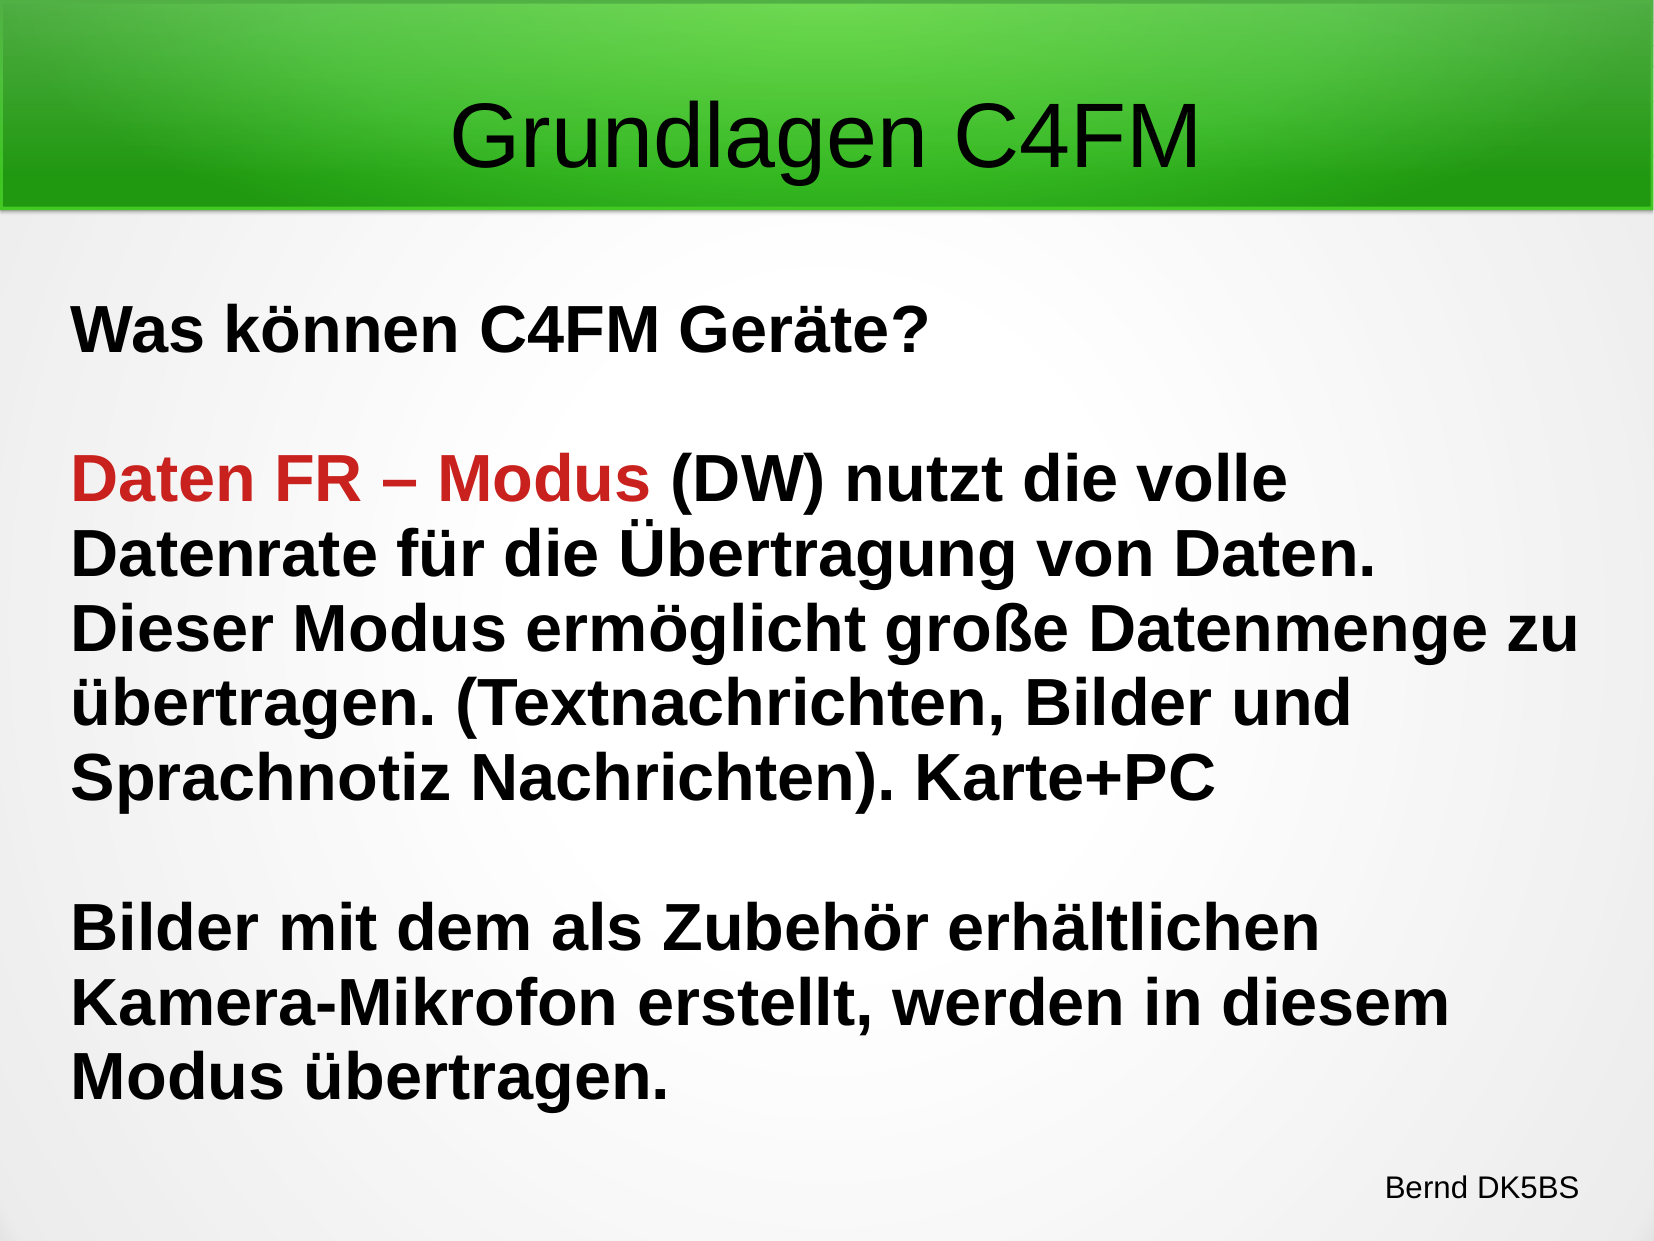

# Grundlagen C4FM
Was können C4FM Geräte?
Daten FR – Modus (DW) nutzt die volle Datenrate für die Übertragung von Daten.
Dieser Modus ermöglicht große Datenmenge zu übertragen. (Textnachrichten, Bilder und Sprachnotiz Nachrichten). Karte+PC
Bilder mit dem als Zubehör erhältlichen Kamera-Mikrofon erstellt, werden in diesem Modus übertragen.
Bernd DK5BS